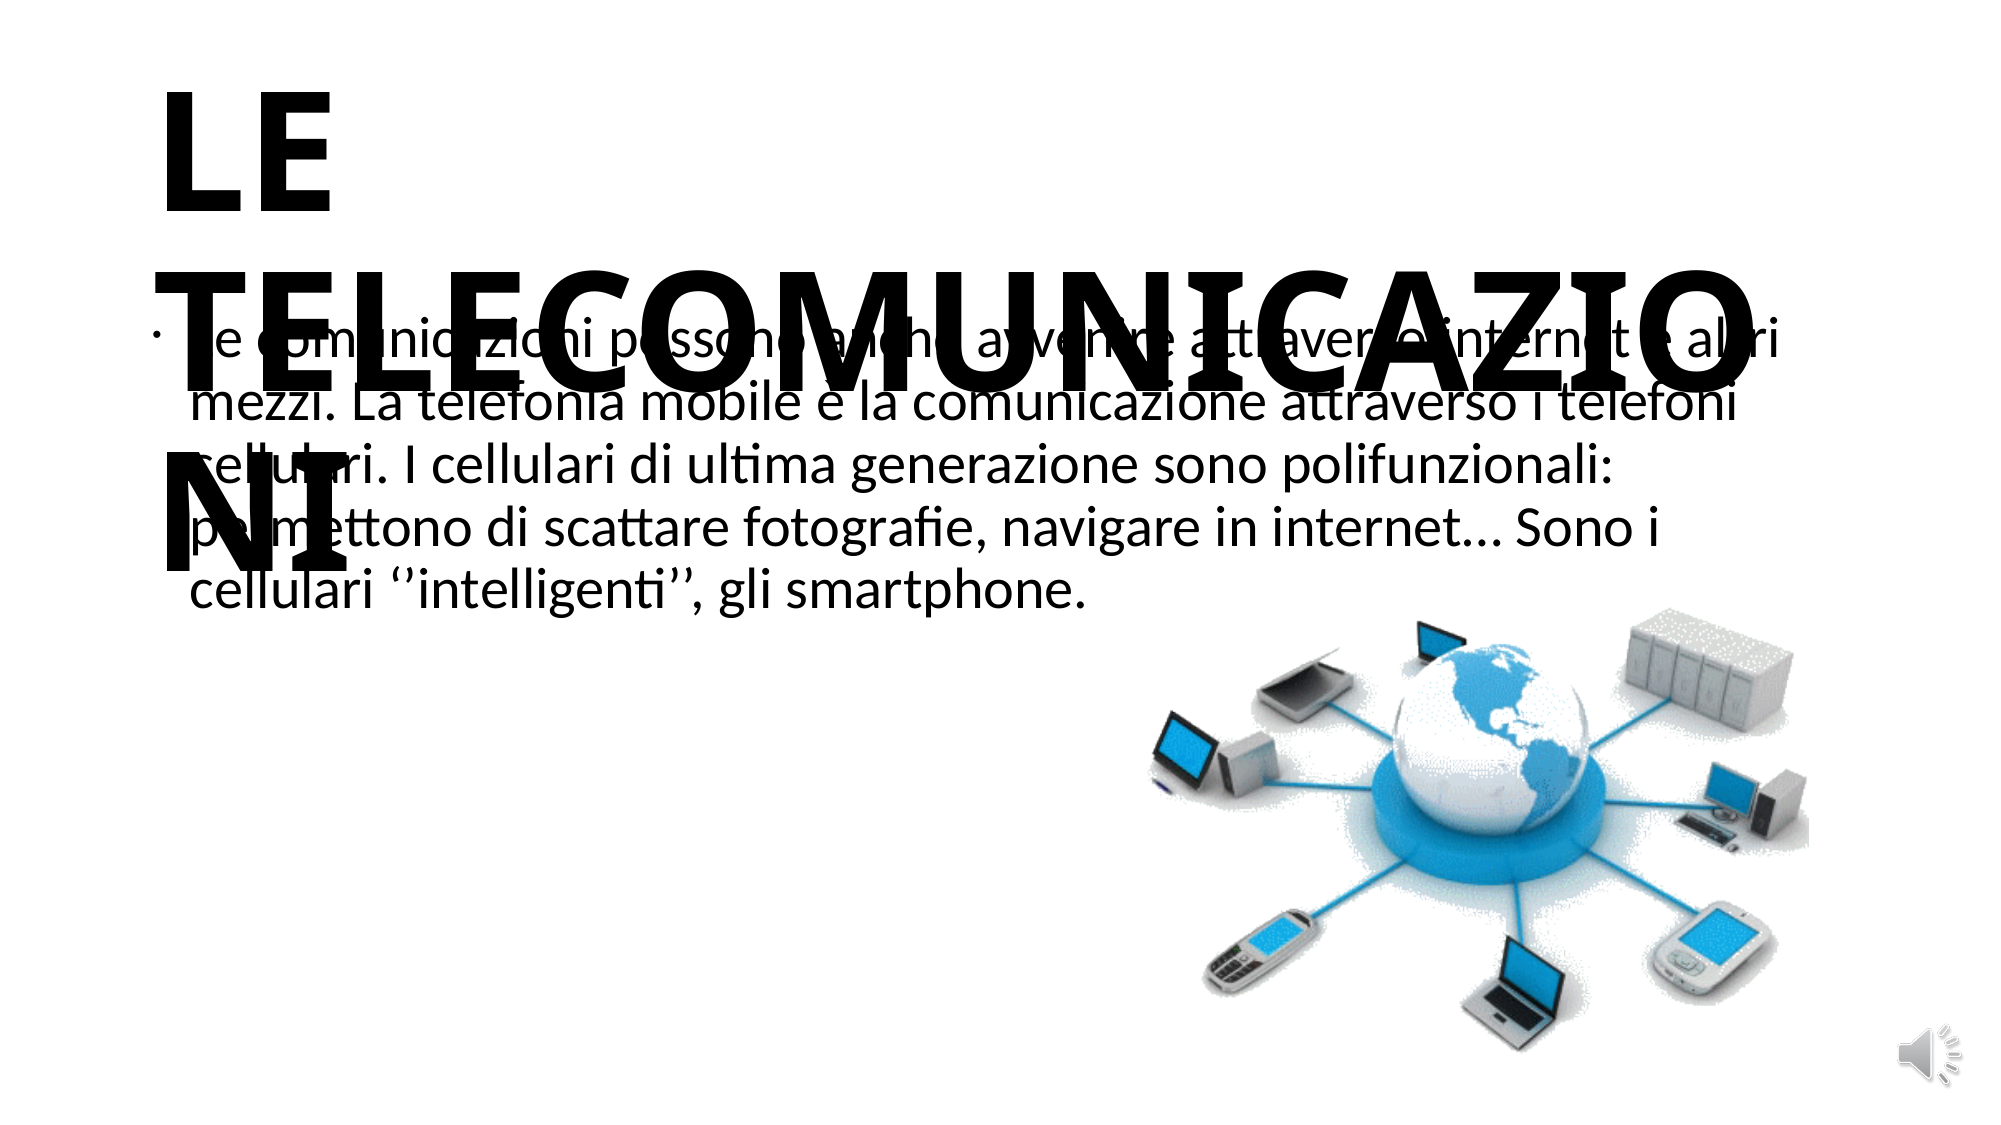

# LE TELECOMUNICAZIONI
Le comunicazioni possono anche avvenire attraverso internet e altri mezzi. La telefonia mobile è la comunicazione attraverso i telefoni cellulari. I cellulari di ultima generazione sono polifunzionali: permettono di scattare fotografie, navigare in internet… Sono i cellulari ‘’intelligenti’’, gli smartphone.